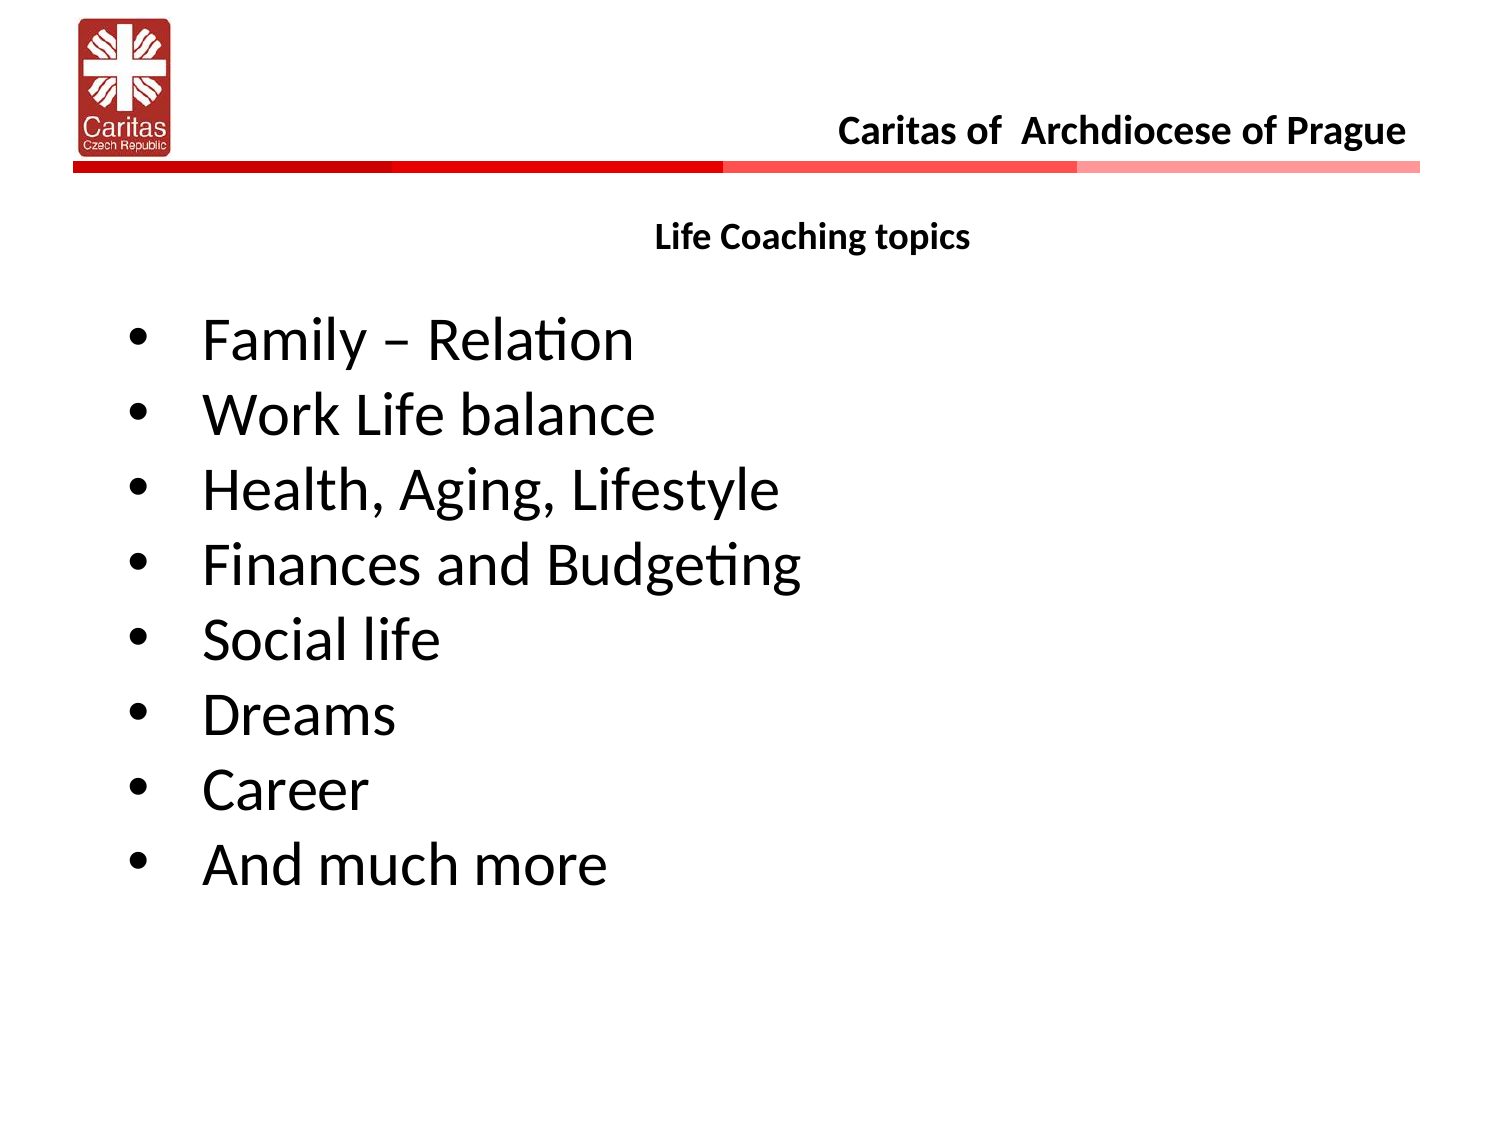

Caritas of Archdiocese of Prague
# Life Coaching topics
Family – Relation
Work Life balance
Health, Aging, Lifestyle
Finances and Budgeting
Social life
Dreams
Career
And much more